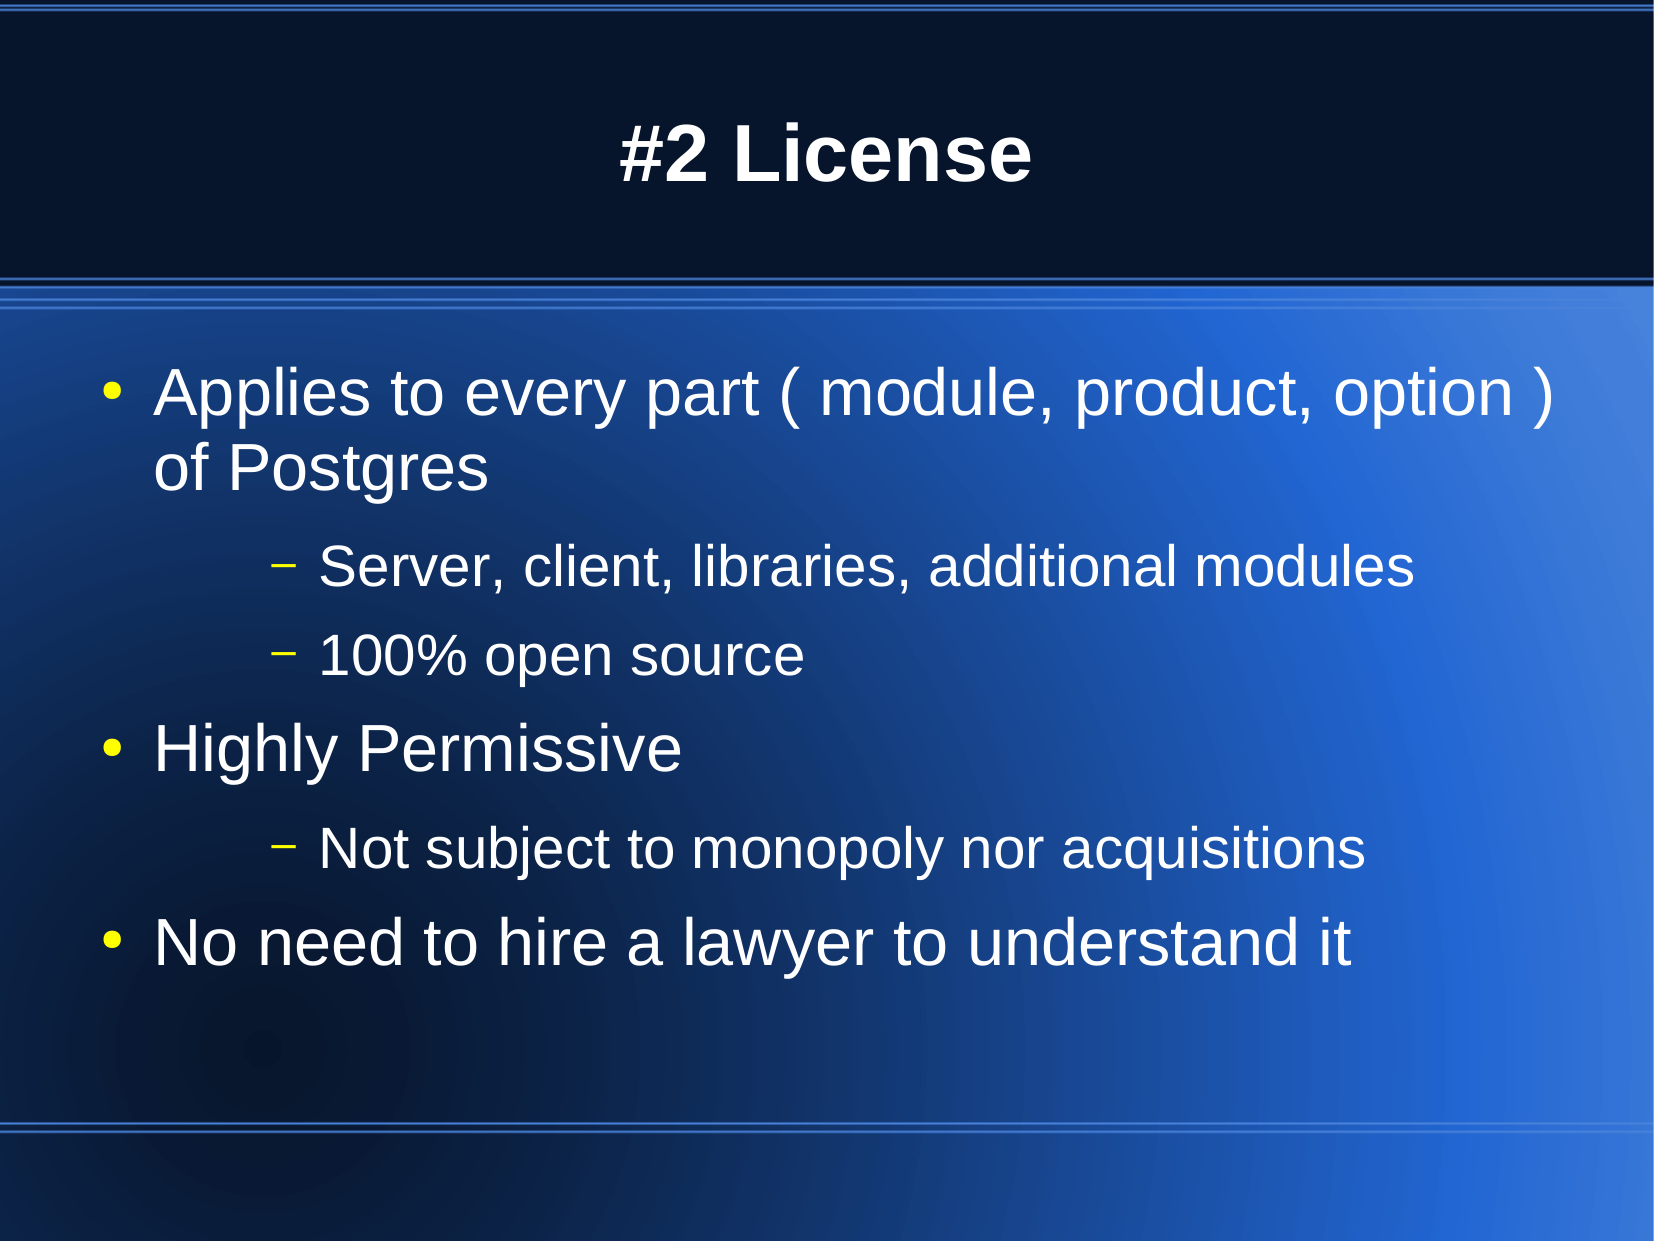

# #2 License
Applies to every part ( module, product, option ) of Postgres
Server, client, libraries, additional modules
100% open source
Highly Permissive
Not subject to monopoly nor acquisitions
No need to hire a lawyer to understand it